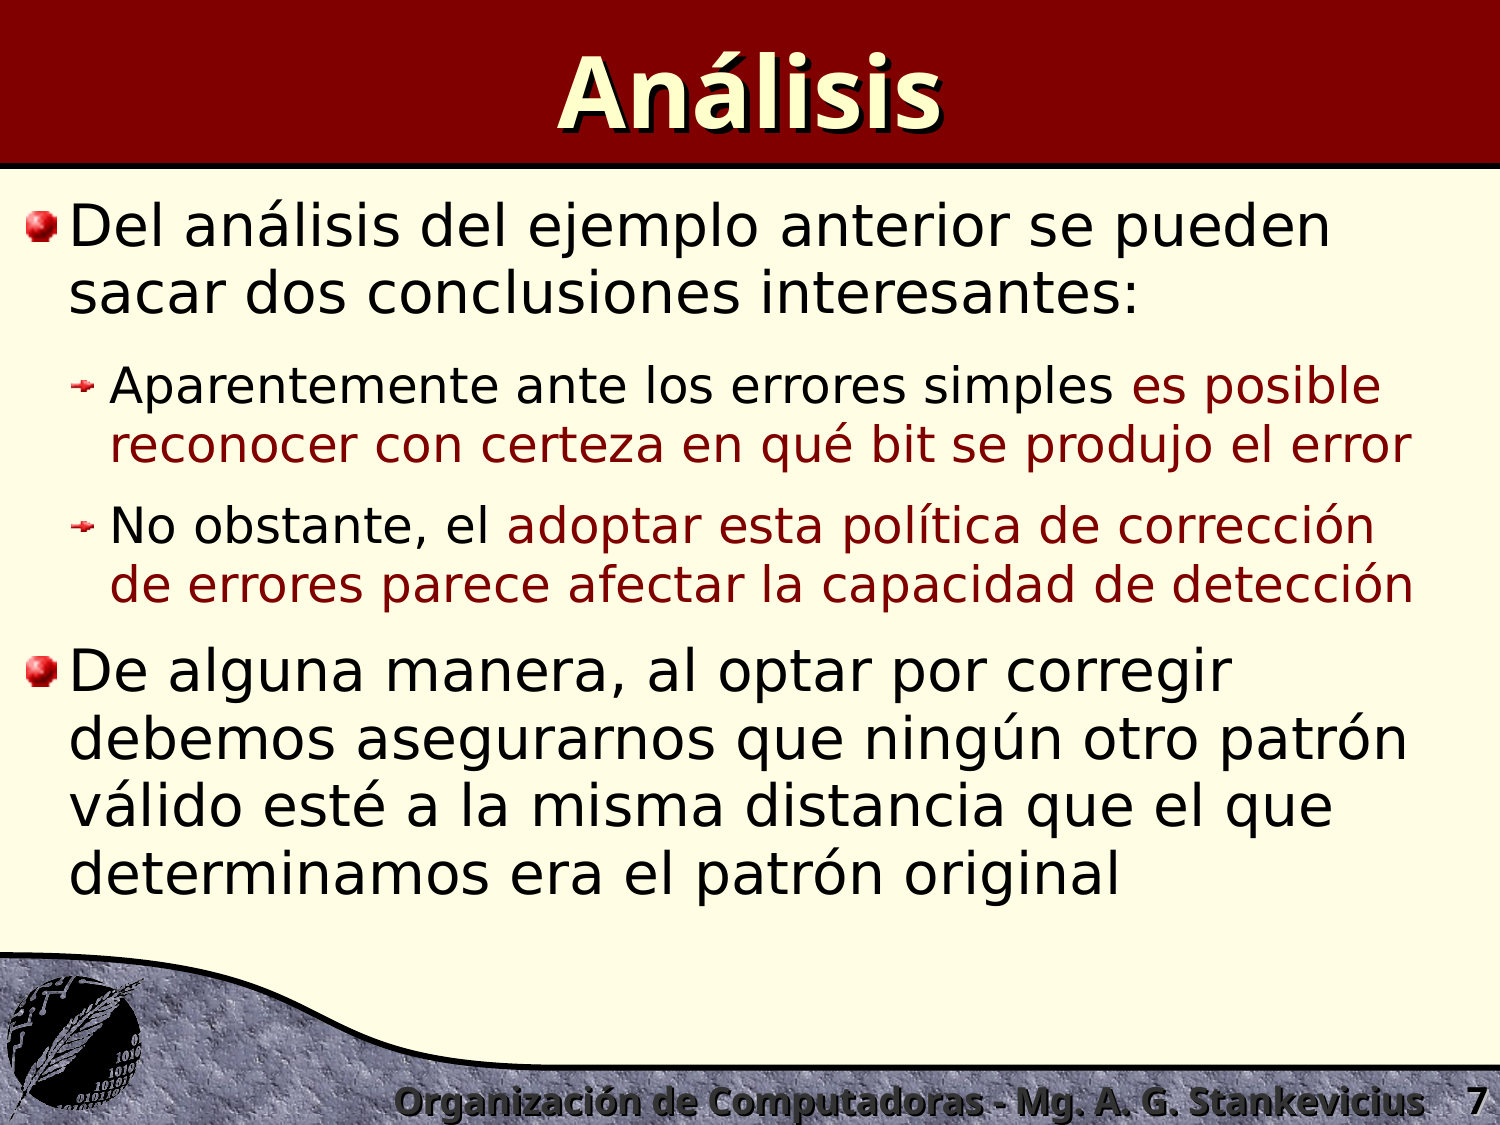

# Análisis
Del análisis del ejemplo anterior se pueden sacar dos conclusiones interesantes:
Aparentemente ante los errores simples es posible reconocer con certeza en qué bit se produjo el error
No obstante, el adoptar esta política de corrección
de errores parece afectar la capacidad de detección
De alguna manera, al optar por corregir debemos asegurarnos que ningún otro patrón válido esté a la misma distancia que el que determinamos era el patrón original
7